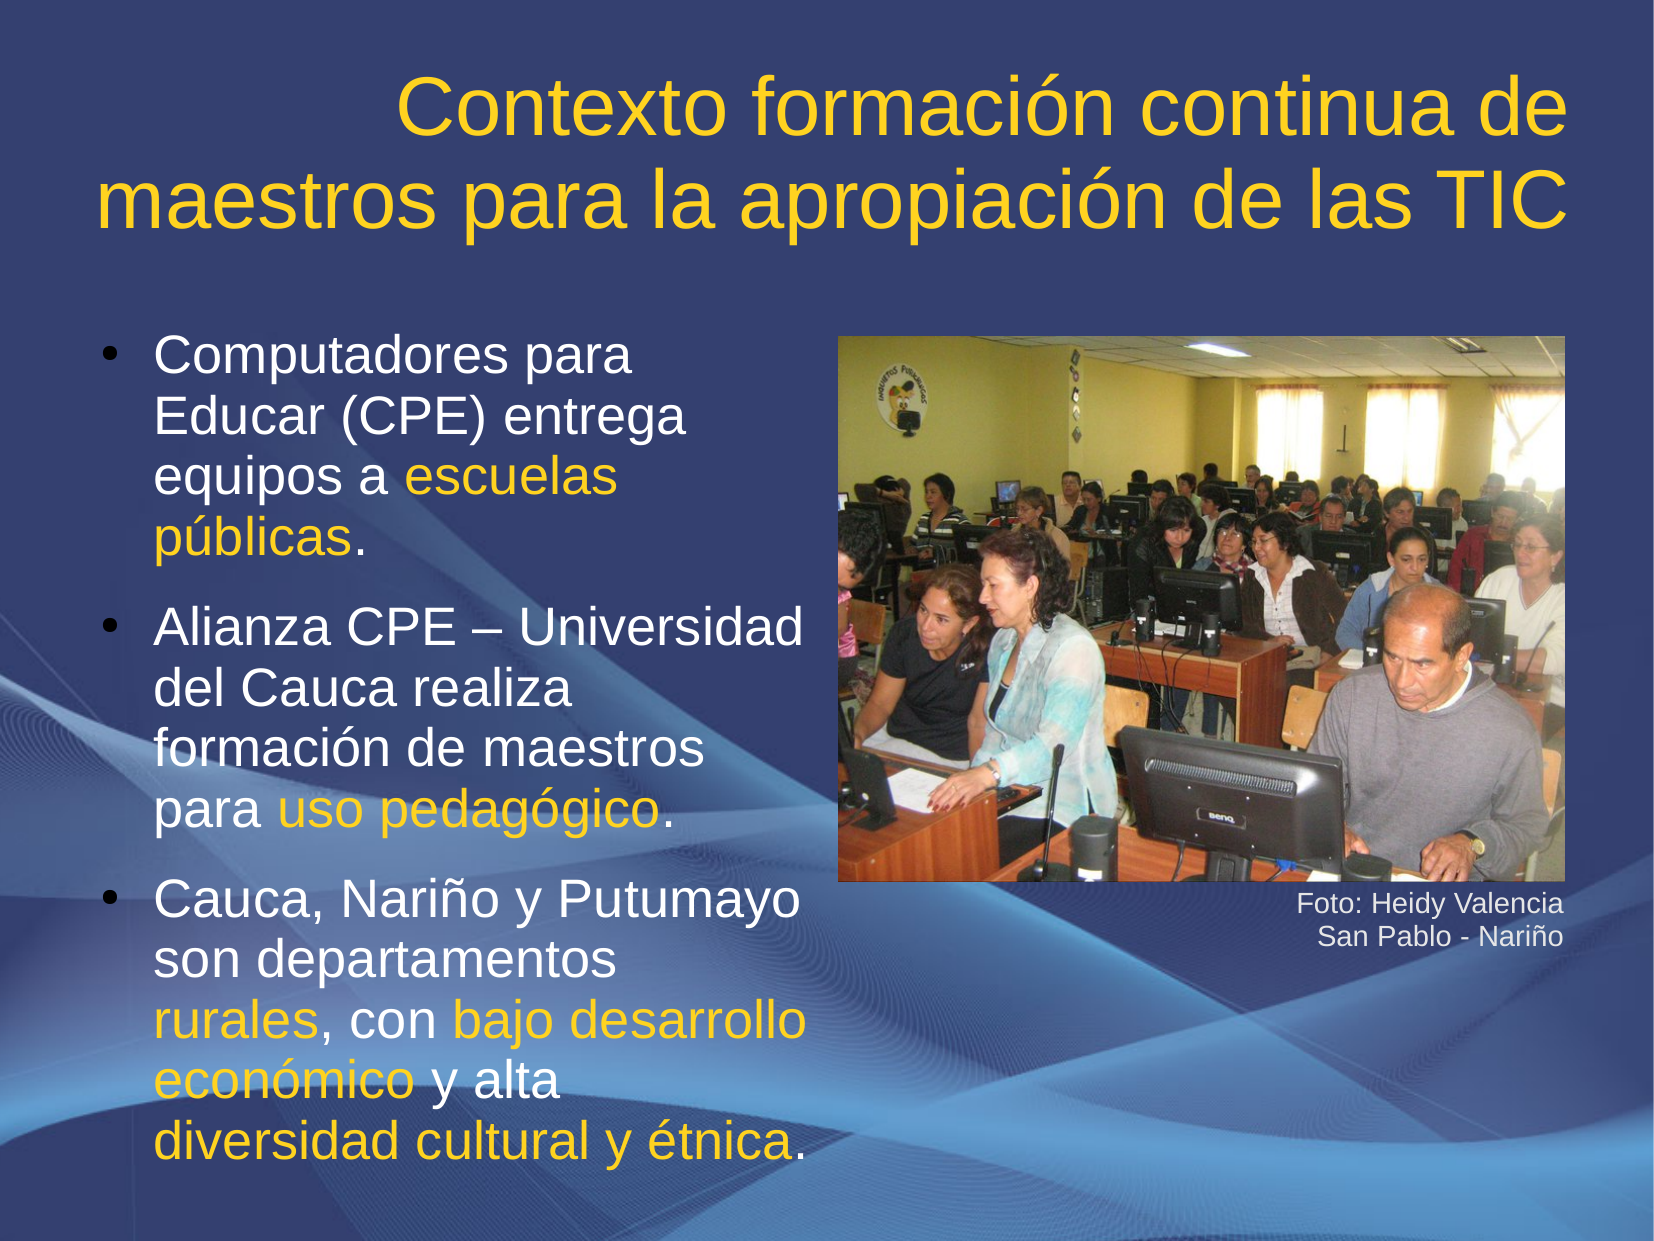

# Contexto formación continua de maestros para la apropiación de las TIC
Computadores para Educar (CPE) entrega equipos a escuelas públicas.
Alianza CPE – Universidad del Cauca realiza formación de maestros para uso pedagógico.
Cauca, Nariño y Putumayo son departamentos rurales, con bajo desarrollo económico y alta diversidad cultural y étnica.
Foto: Heidy Valencia
San Pablo - Nariño